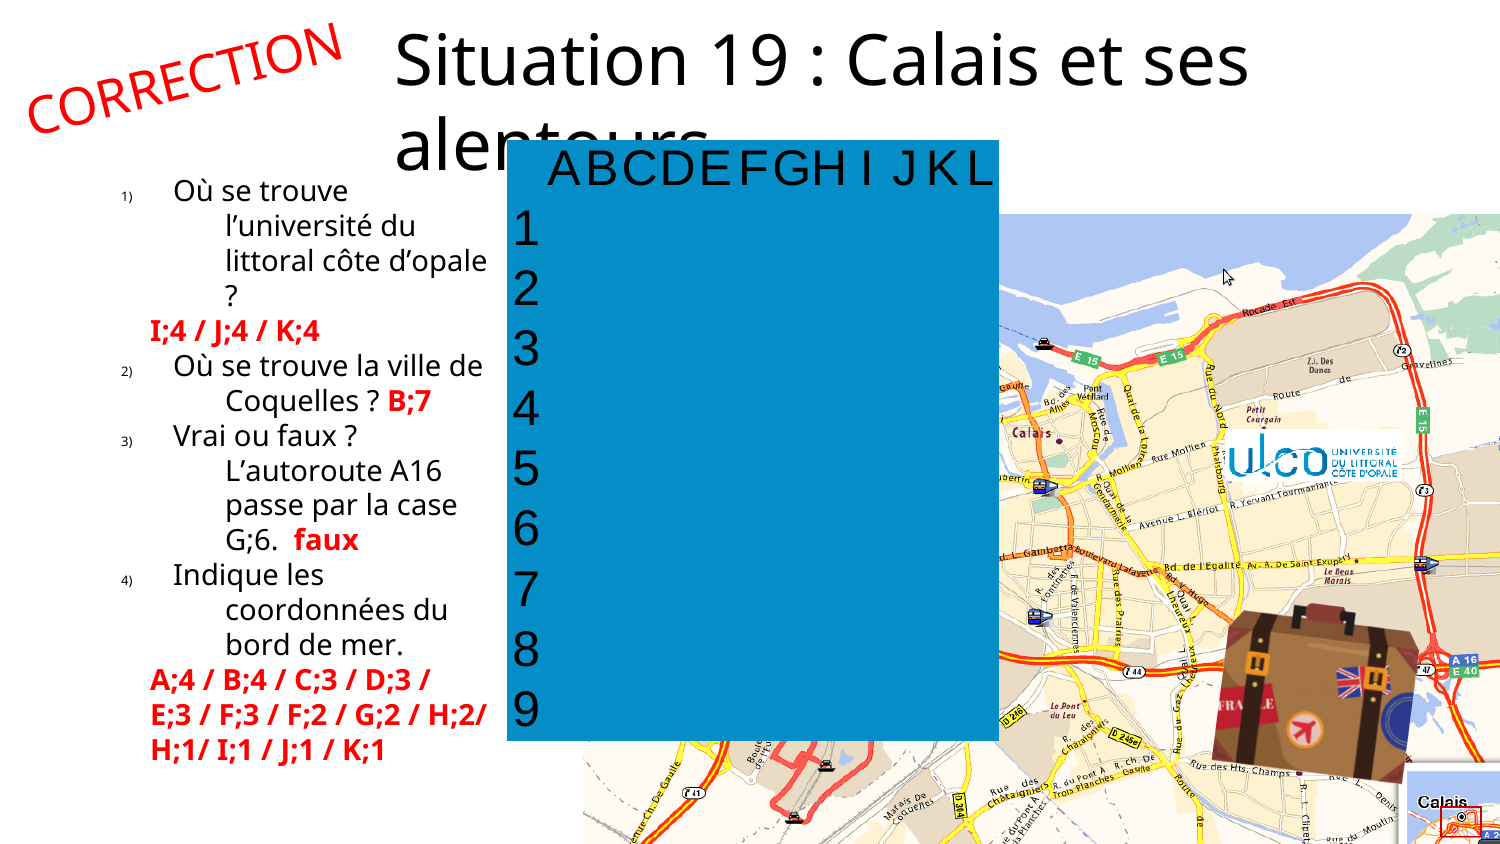

Situation 19 : Calais et ses alentours
CORRECTION
| | A | B | C | D | E | F | G | H | I | J | K | L |
| --- | --- | --- | --- | --- | --- | --- | --- | --- | --- | --- | --- | --- |
| 1 | | | | | | | | | | | | |
| 2 | | | | | | | | | | | | |
| 3 | | | | | | | | | | | | |
| 4 | | | | | | | | | | | | |
| 5 | | | | | | | | | | | | |
| 6 | | | | | | | | | | | | |
| 7 | | | | | | | | | | | | |
| 8 | | | | | | | | | | | | |
| 9 | | | | | | | | | | | | |
Où se trouve l’université du littoral côte d’opale ?
I;4 / J;4 / K;4
Où se trouve la ville de Coquelles ? B;7
Vrai ou faux ? L’autoroute A16 passe par la case G;6. faux
Indique les coordonnées du bord de mer.
A;4 / B;4 / C;3 / D;3 / E;3 / F;3 / F;2 / G;2 / H;2/ H;1/ I;1 / J;1 / K;1
Copier le plan utilisé dans la slide précédente ainsi que le tableau puis le coller sur cette slide.